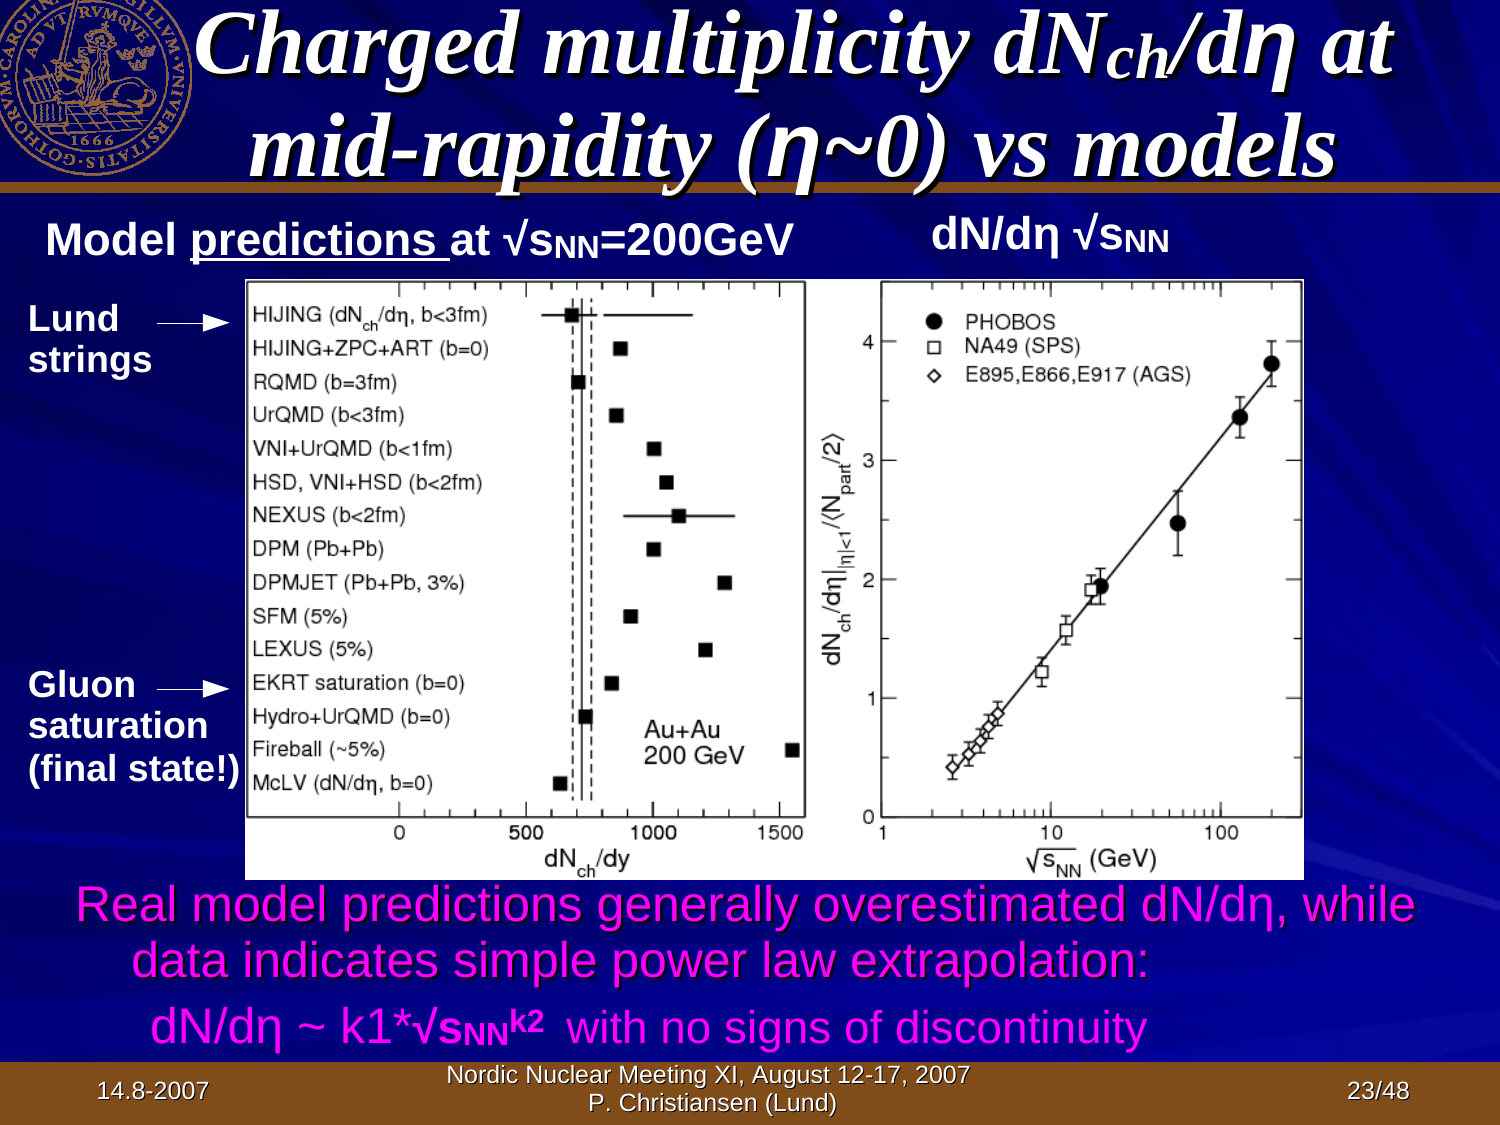

# Charged multiplicity dNch/dη at mid-rapidity (η~0) vs models
dN/dη √sNN
Model predictions at √sNN=200GeV
Lund
strings
Gluon
saturation
(final state!)
Real model predictions generally overestimated dN/dη, while data indicates simple power law extrapolation:
dN/dη ~ k1*√sNNk2 with no signs of discontinuity
23